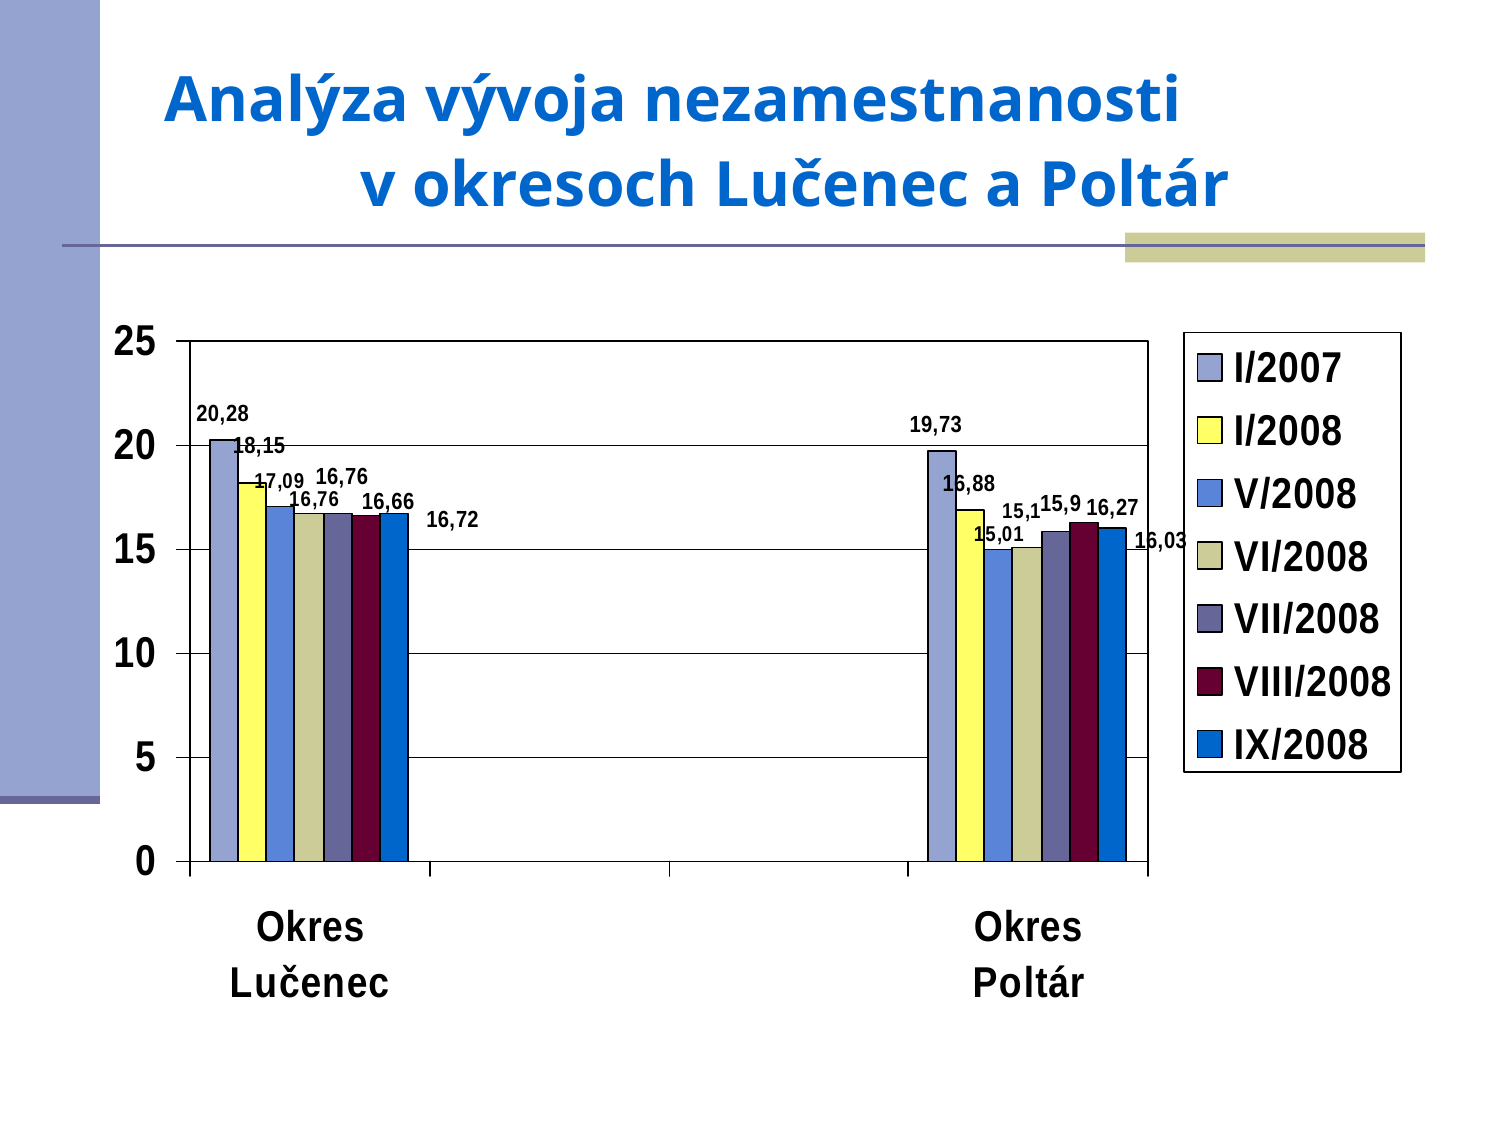

# Analýza vývoja nezamestnanosti v okresoch Lučenec a Poltár